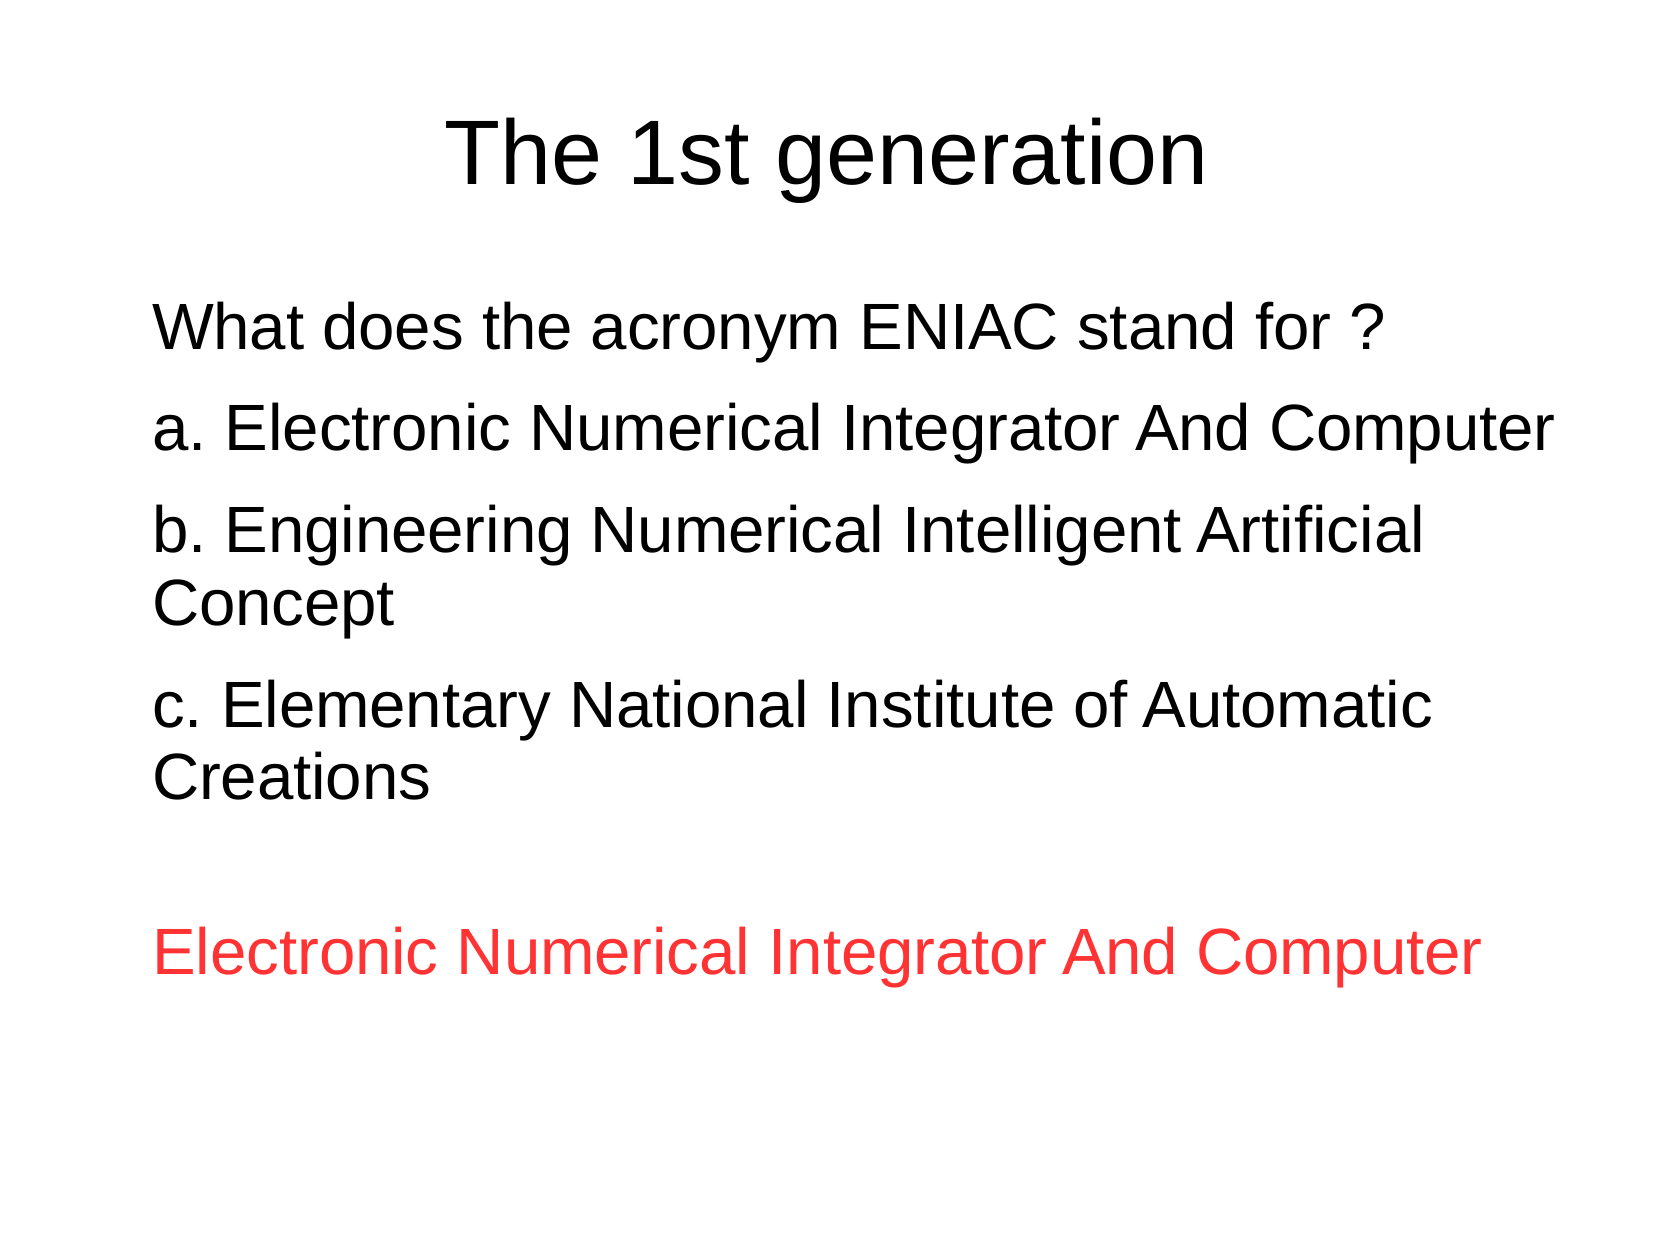

# The 1st generation
What does the acronym ENIAC stand for ?
a. Electronic Numerical Integrator And Computer
b. Engineering Numerical Intelligent Artificial Concept
c. Elementary National Institute of Automatic Creations
Electronic Numerical Integrator And Computer